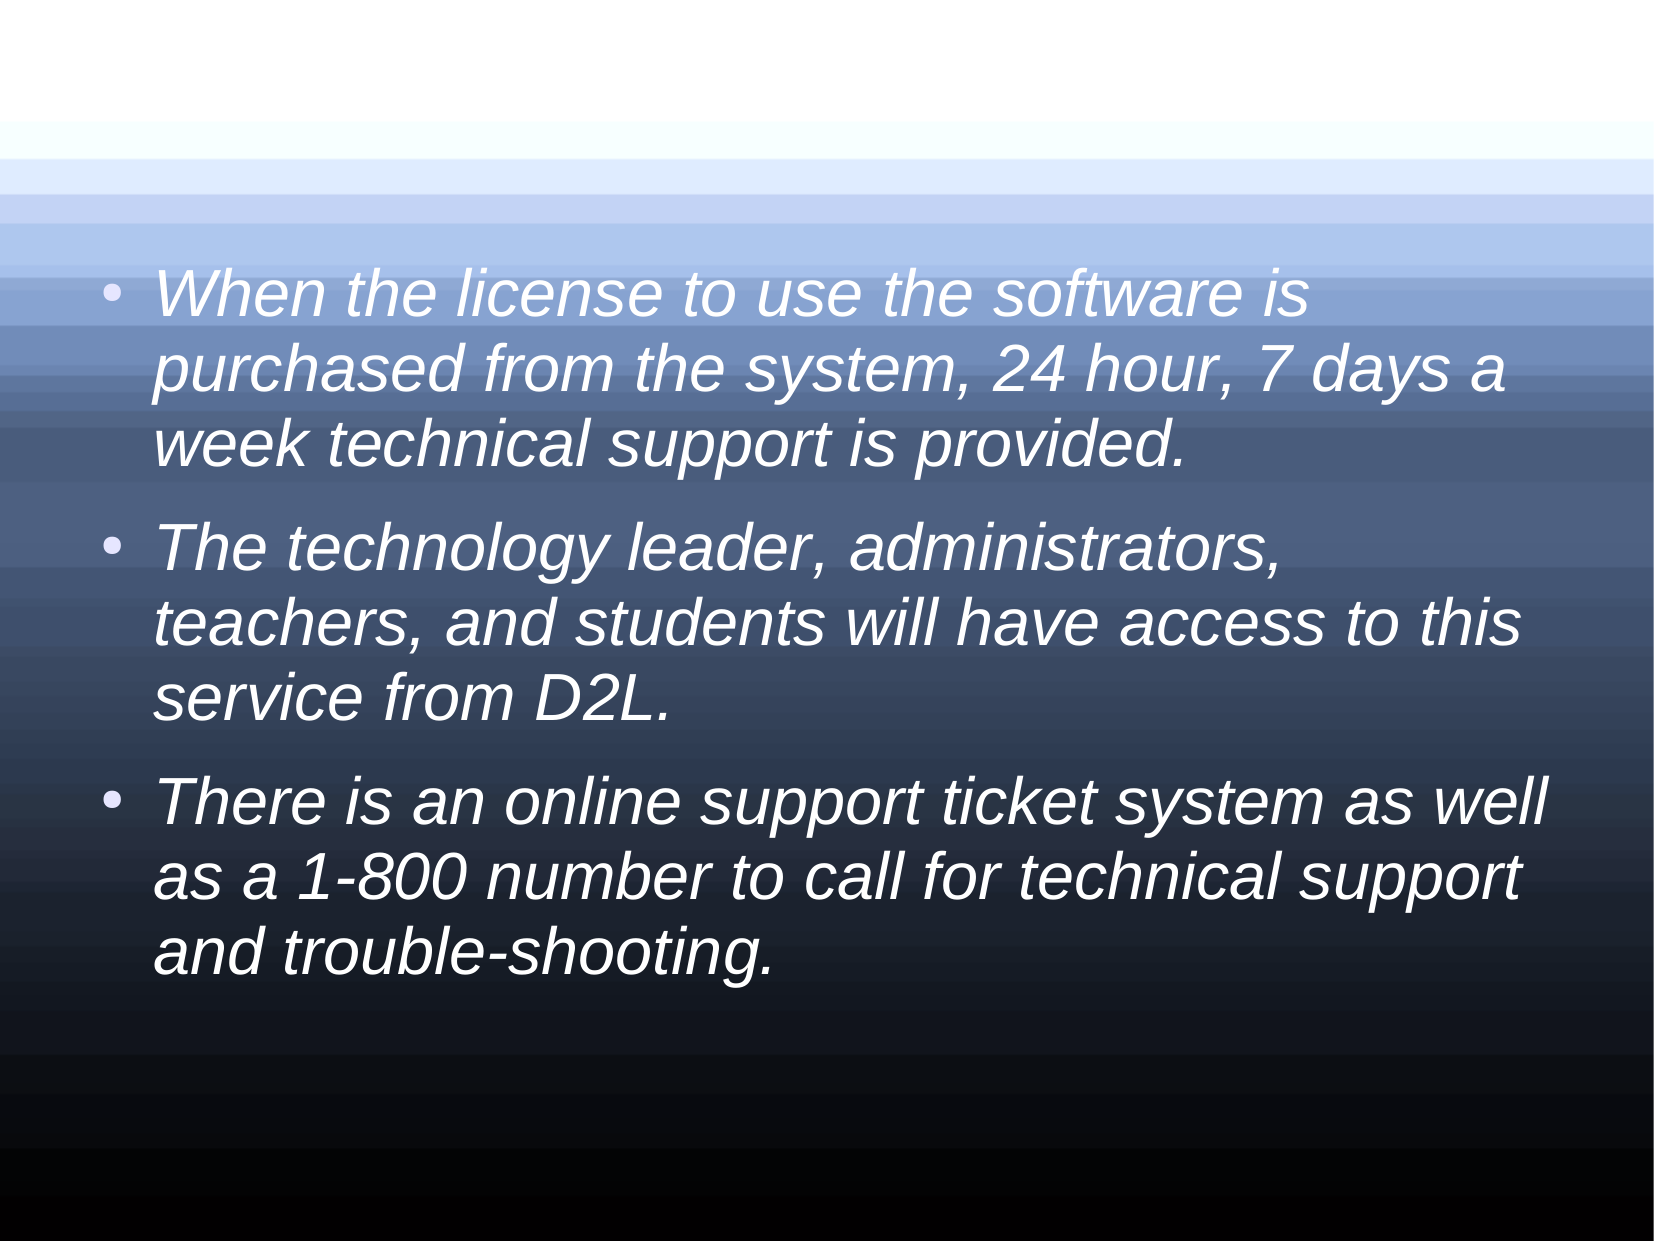

#
When the license to use the software is purchased from the system, 24 hour, 7 days a week technical support is provided.
The technology leader, administrators, teachers, and students will have access to this service from D2L.
There is an online support ticket system as well as a 1-800 number to call for technical support and trouble-shooting.